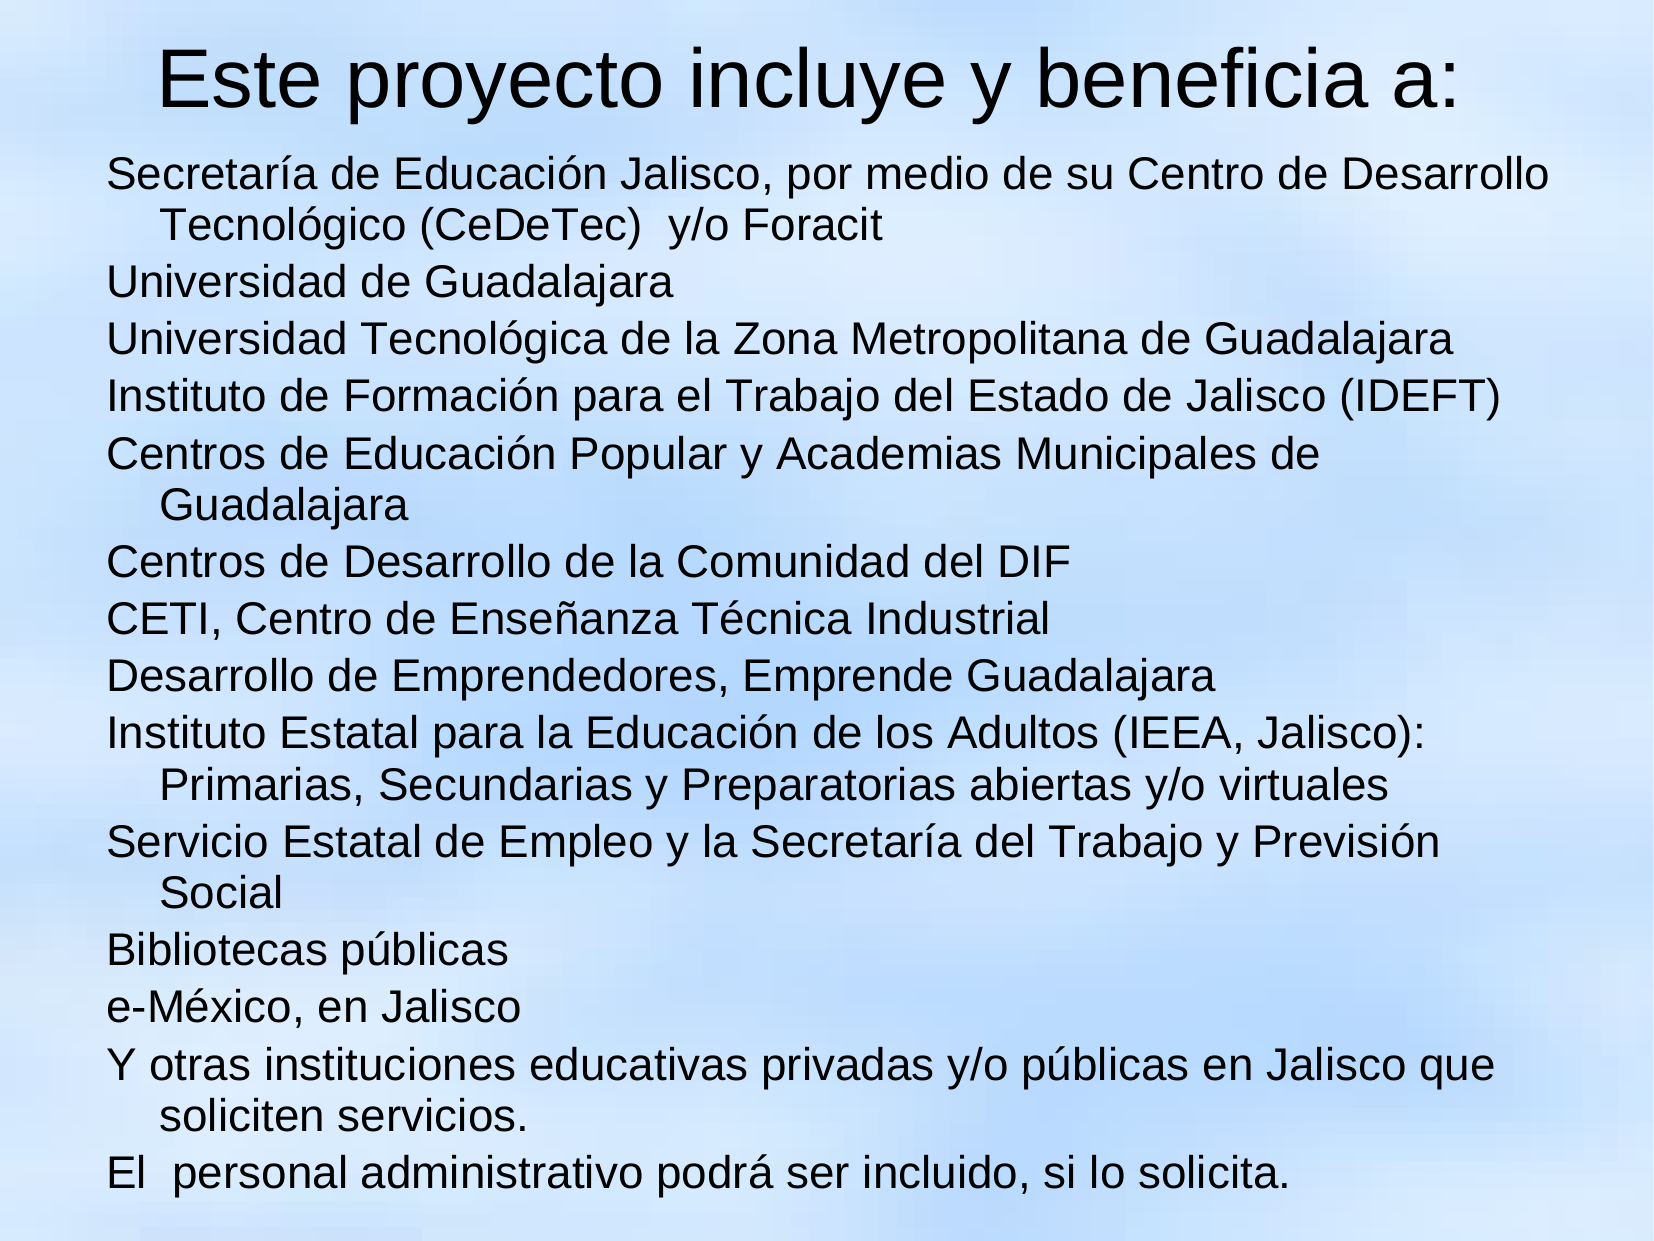

# Este proyecto incluye y beneficia a:
Secretaría de Educación Jalisco, por medio de su Centro de Desarrollo Tecnológico (CeDeTec) y/o Foracit
Universidad de Guadalajara
Universidad Tecnológica de la Zona Metropolitana de Guadalajara
Instituto de Formación para el Trabajo del Estado de Jalisco (IDEFT)
Centros de Educación Popular y Academias Municipales de Guadalajara
Centros de Desarrollo de la Comunidad del DIF
CETI, Centro de Enseñanza Técnica Industrial
Desarrollo de Emprendedores, Emprende Guadalajara
Instituto Estatal para la Educación de los Adultos (IEEA, Jalisco): Primarias, Secundarias y Preparatorias abiertas y/o virtuales
Servicio Estatal de Empleo y la Secretaría del Trabajo y Previsión Social
Bibliotecas públicas
e-México, en Jalisco
Y otras instituciones educativas privadas y/o públicas en Jalisco que soliciten servicios.
El personal administrativo podrá ser incluido, si lo solicita.